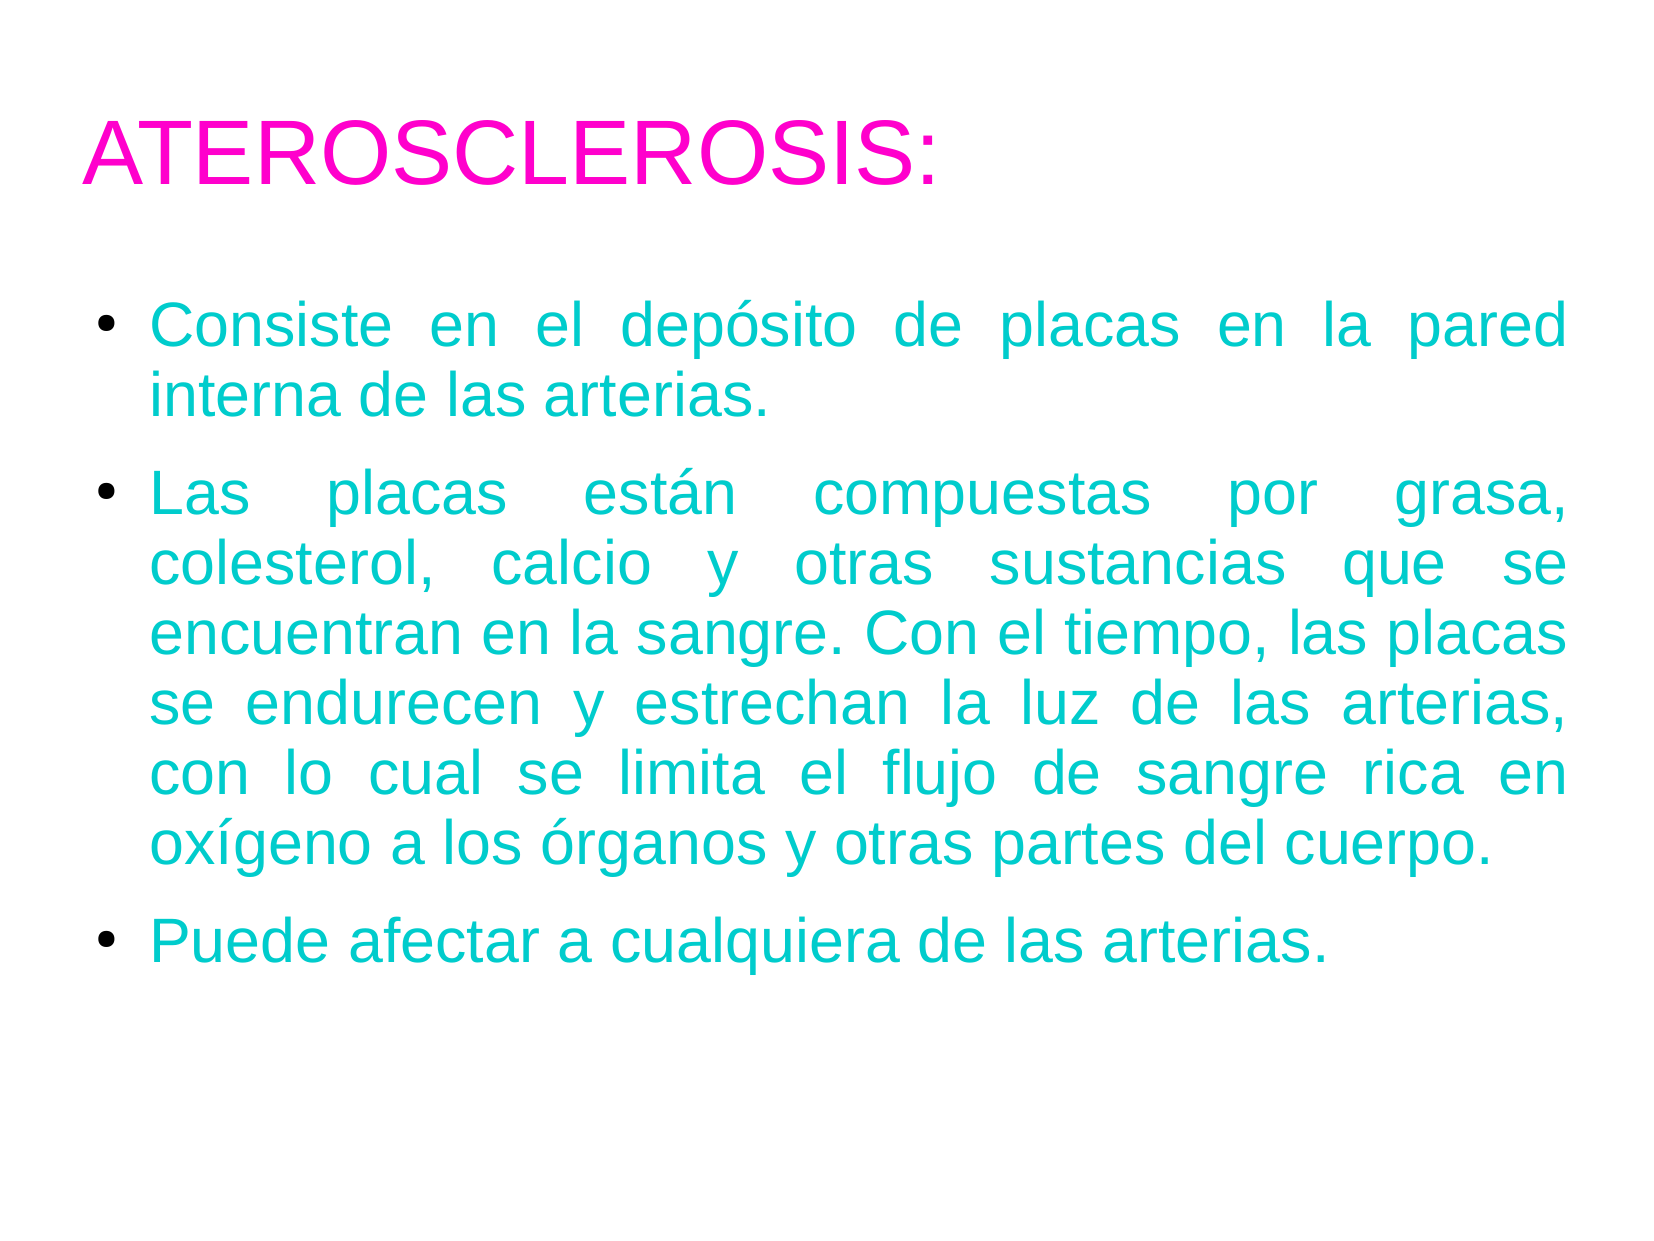

# ATEROSCLEROSIS:
Consiste en el depósito de placas en la pared interna de las arterias.
Las placas están compuestas por grasa, colesterol, calcio y otras sustancias que se encuentran en la sangre. Con el tiempo, las placas se endurecen y estrechan la luz de las arterias, con lo cual se limita el flujo de sangre rica en oxígeno a los órganos y otras partes del cuerpo.
Puede afectar a cualquiera de las arterias.